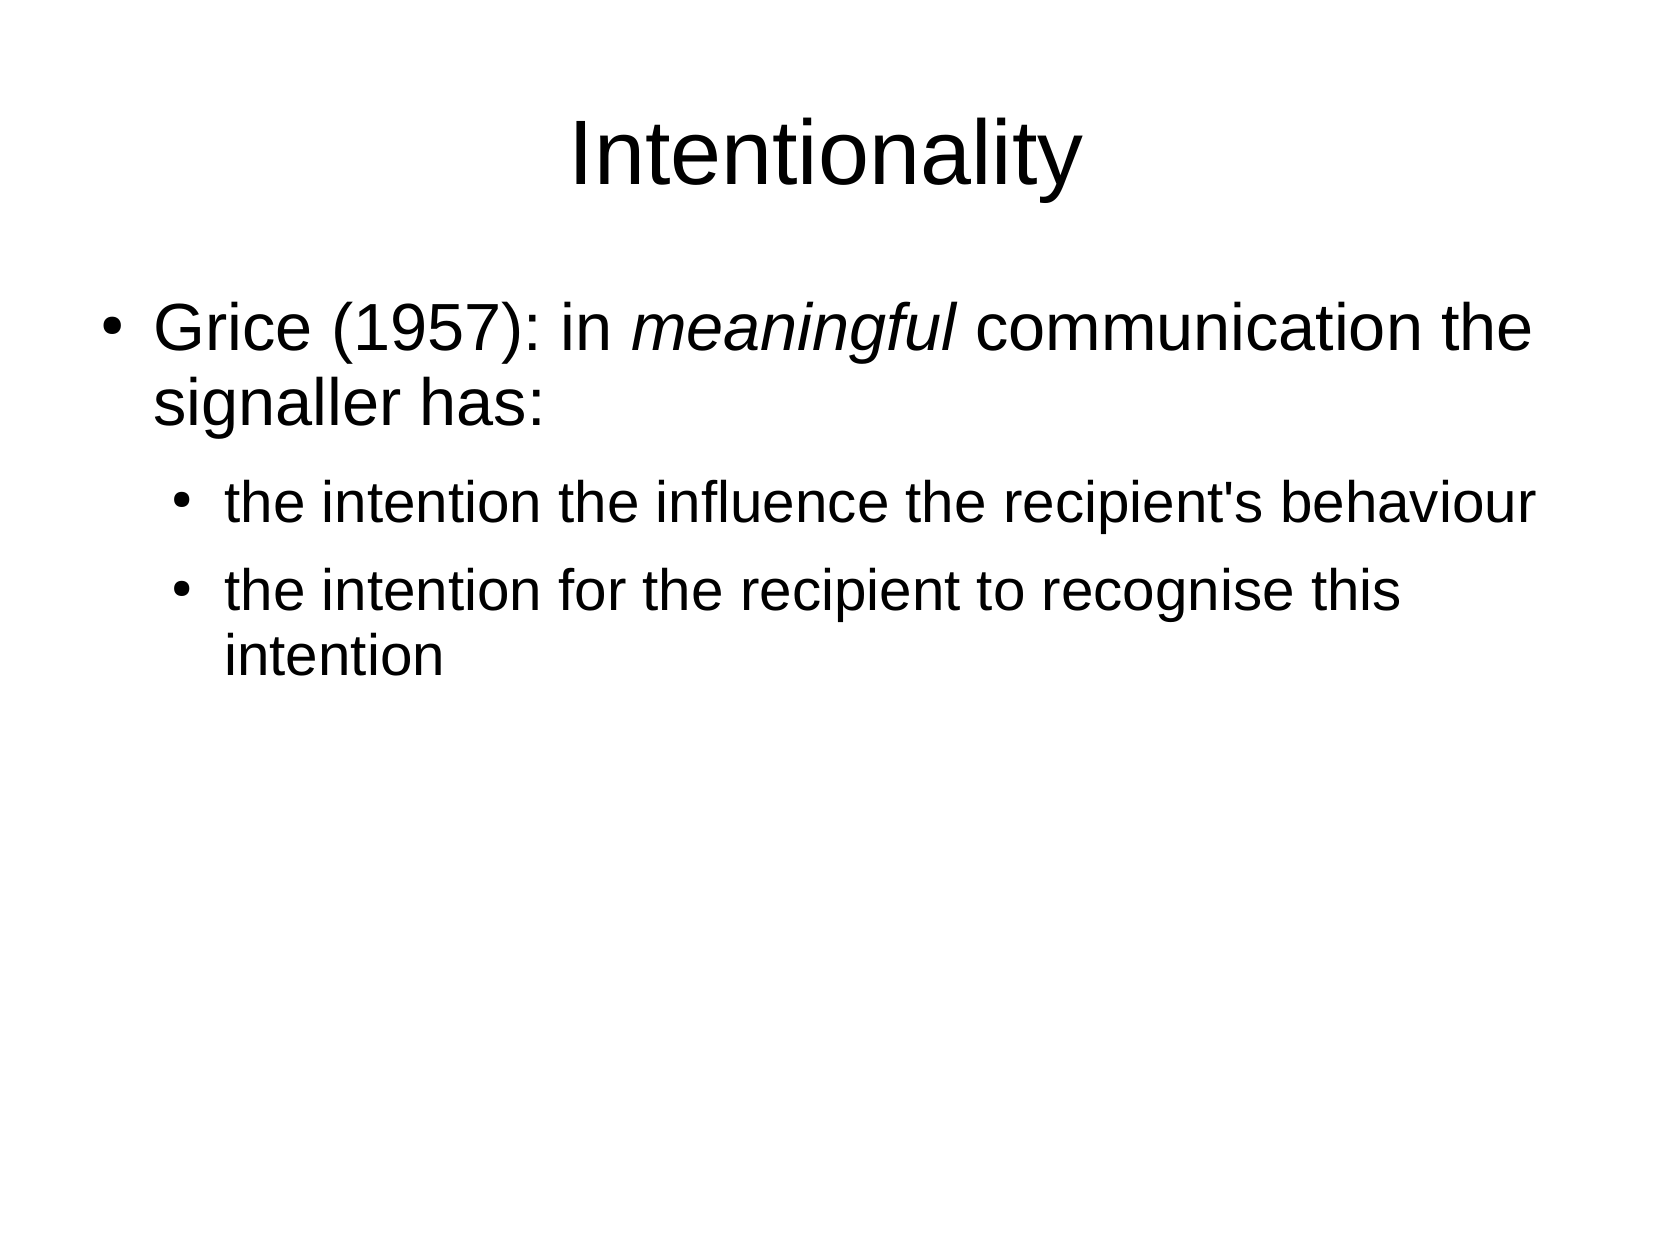

# Intentionality
Grice (1957): in meaningful communication the signaller has:
the intention the influence the recipient's behaviour
the intention for the recipient to recognise this intention